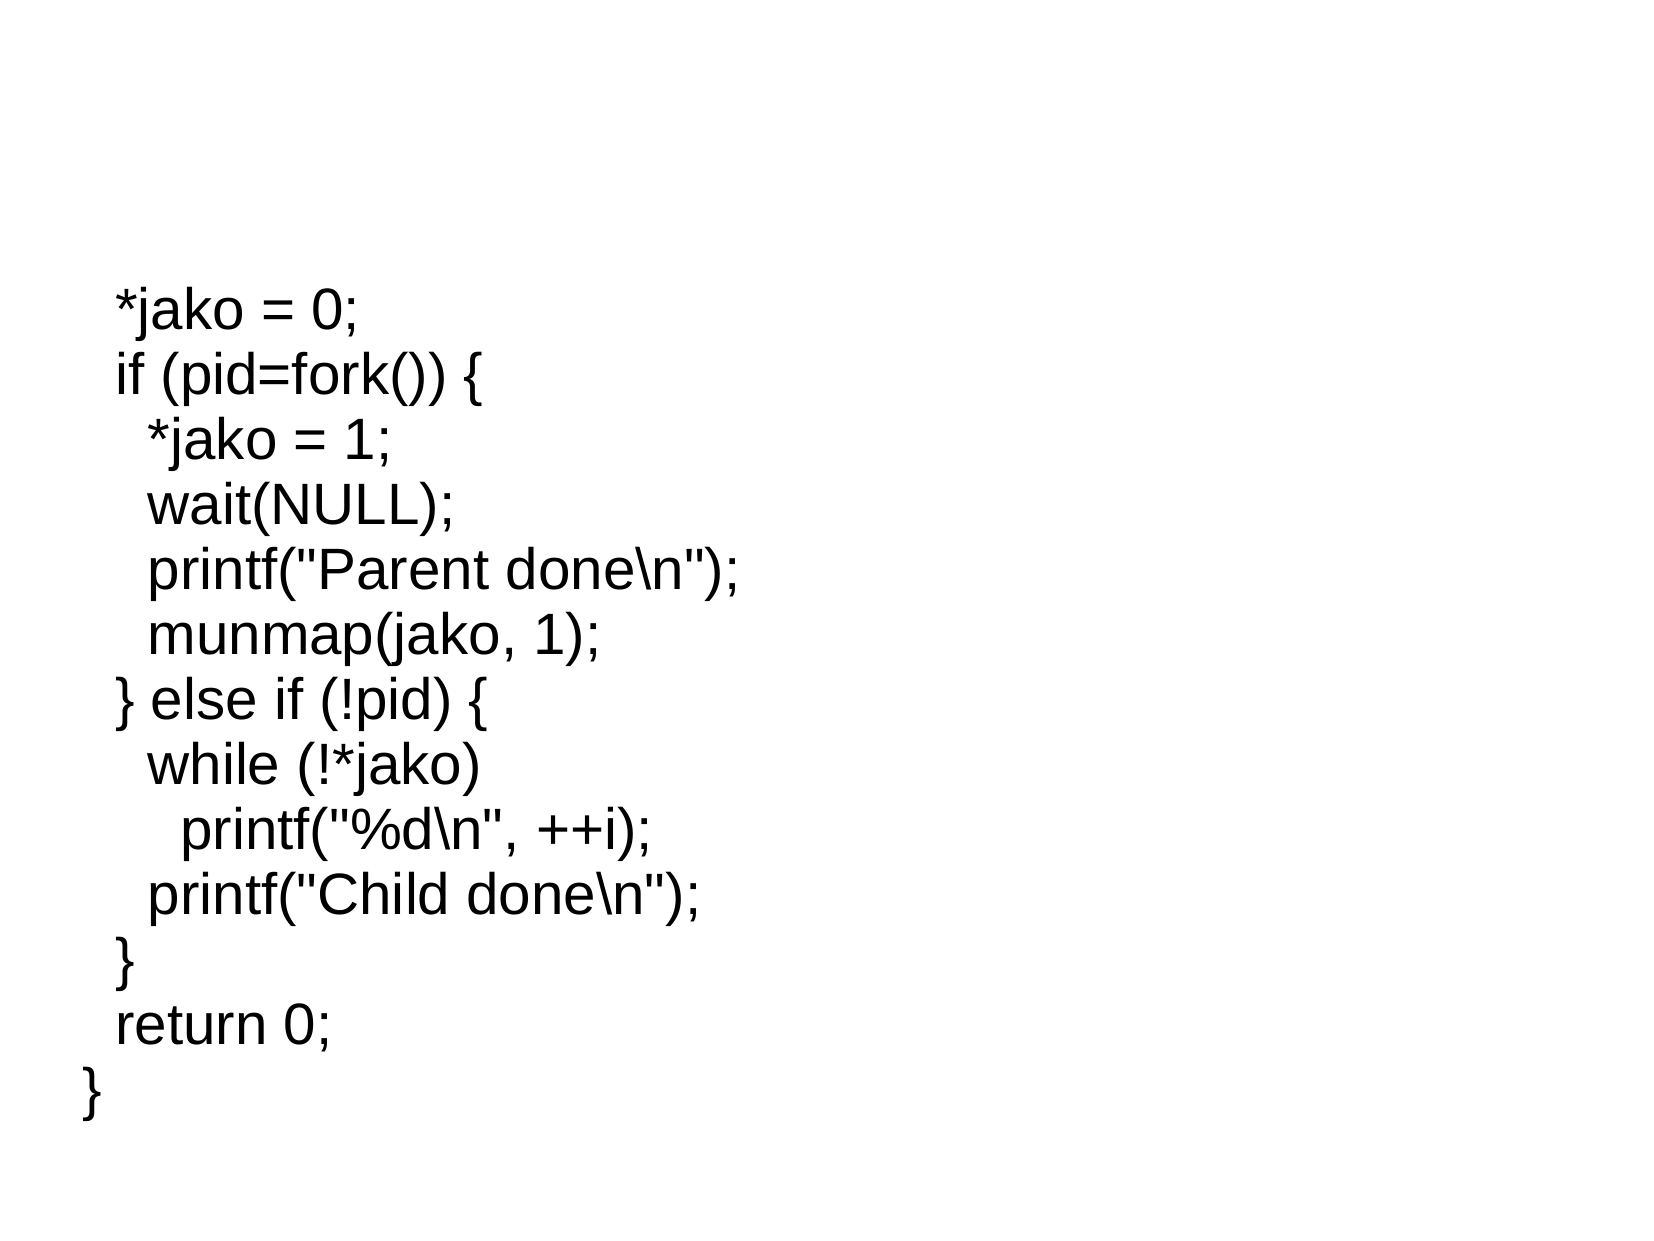

*jako = 0;
 if (pid=fork()) {
 *jako = 1;
 wait(NULL);
 printf("Parent done\n");
 munmap(jako, 1);
 } else if (!pid) {
 while (!*jako)
 printf("%d\n", ++i);
 printf("Child done\n");
 }
 return 0;
}